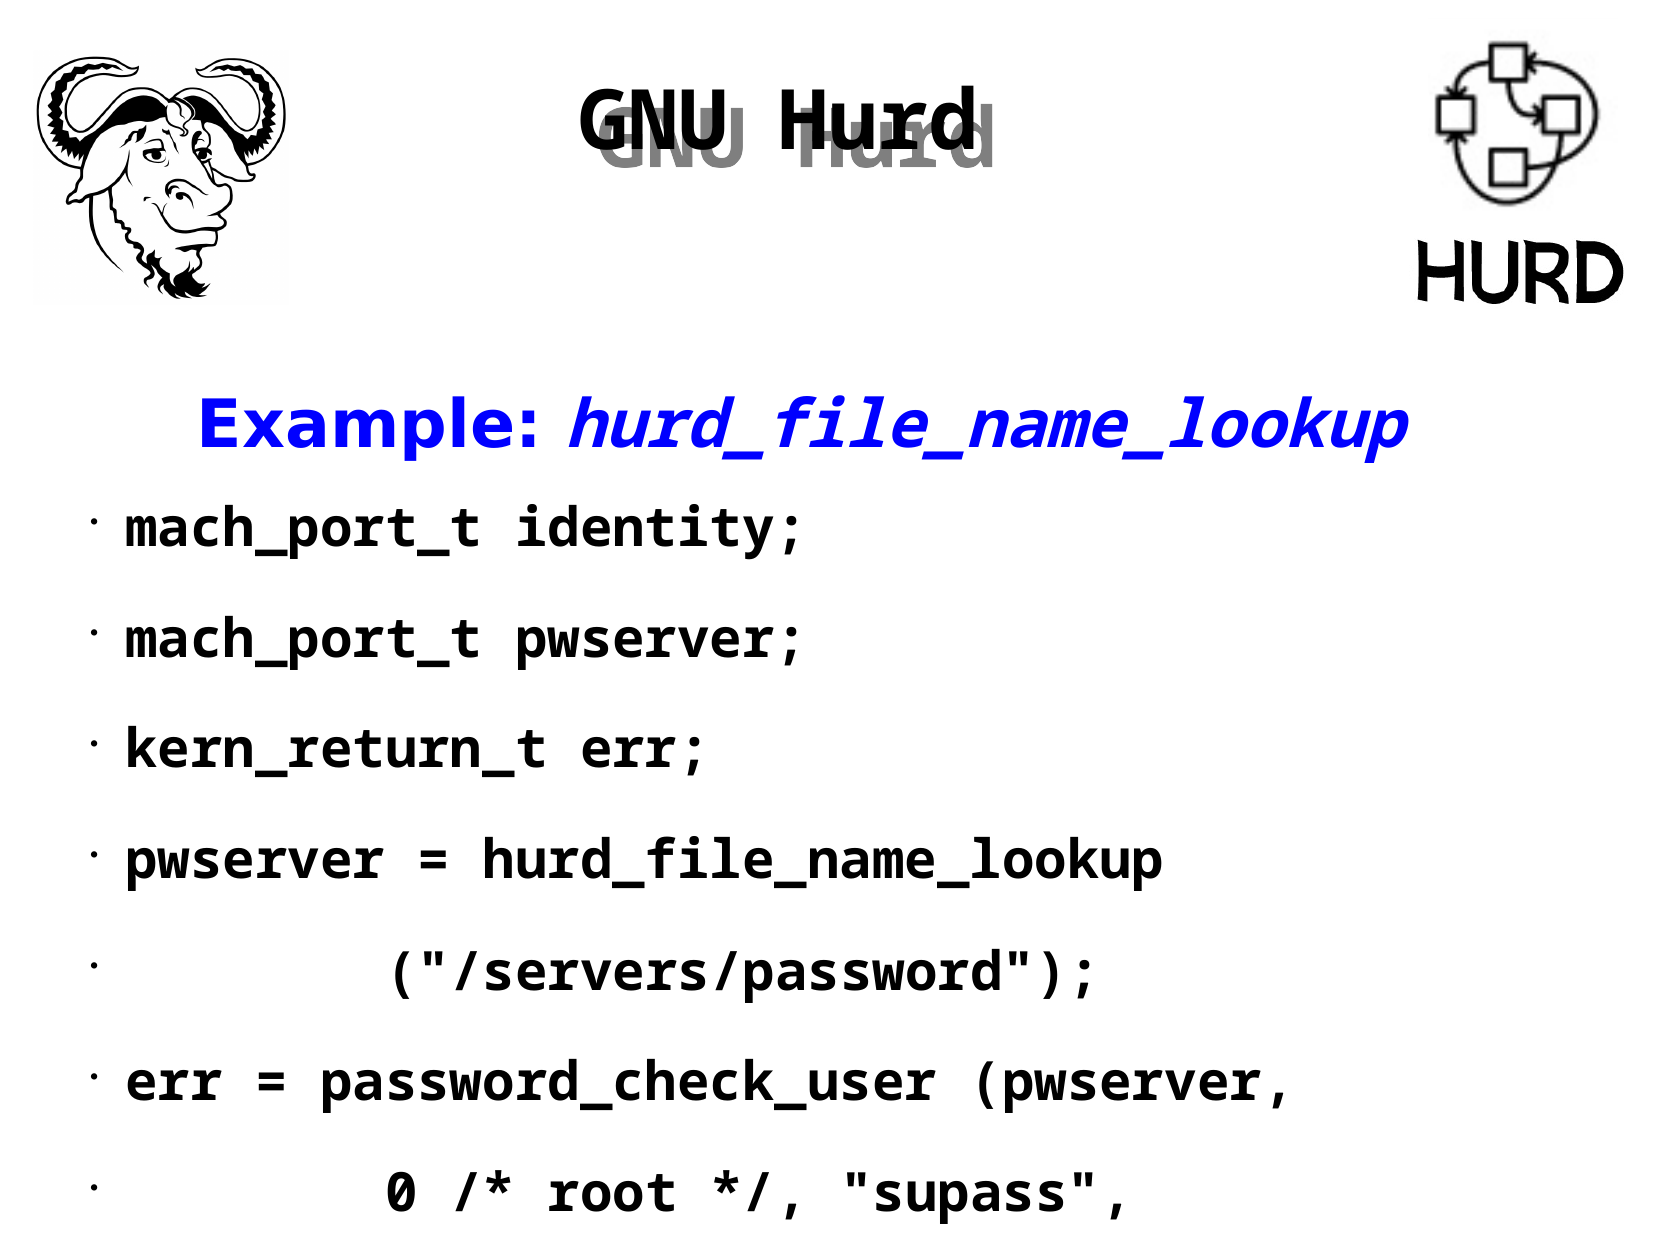

GNU Hurd
Example: hurd_file_name_lookup
mach_port_t identity;
mach_port_t pwserver;
kern_return_t err;
pwserver = hurd_file_name_lookup
 ("/servers/password");
err = password_check_user (pwserver,
 0 /* root */, "supass",
			&identity);